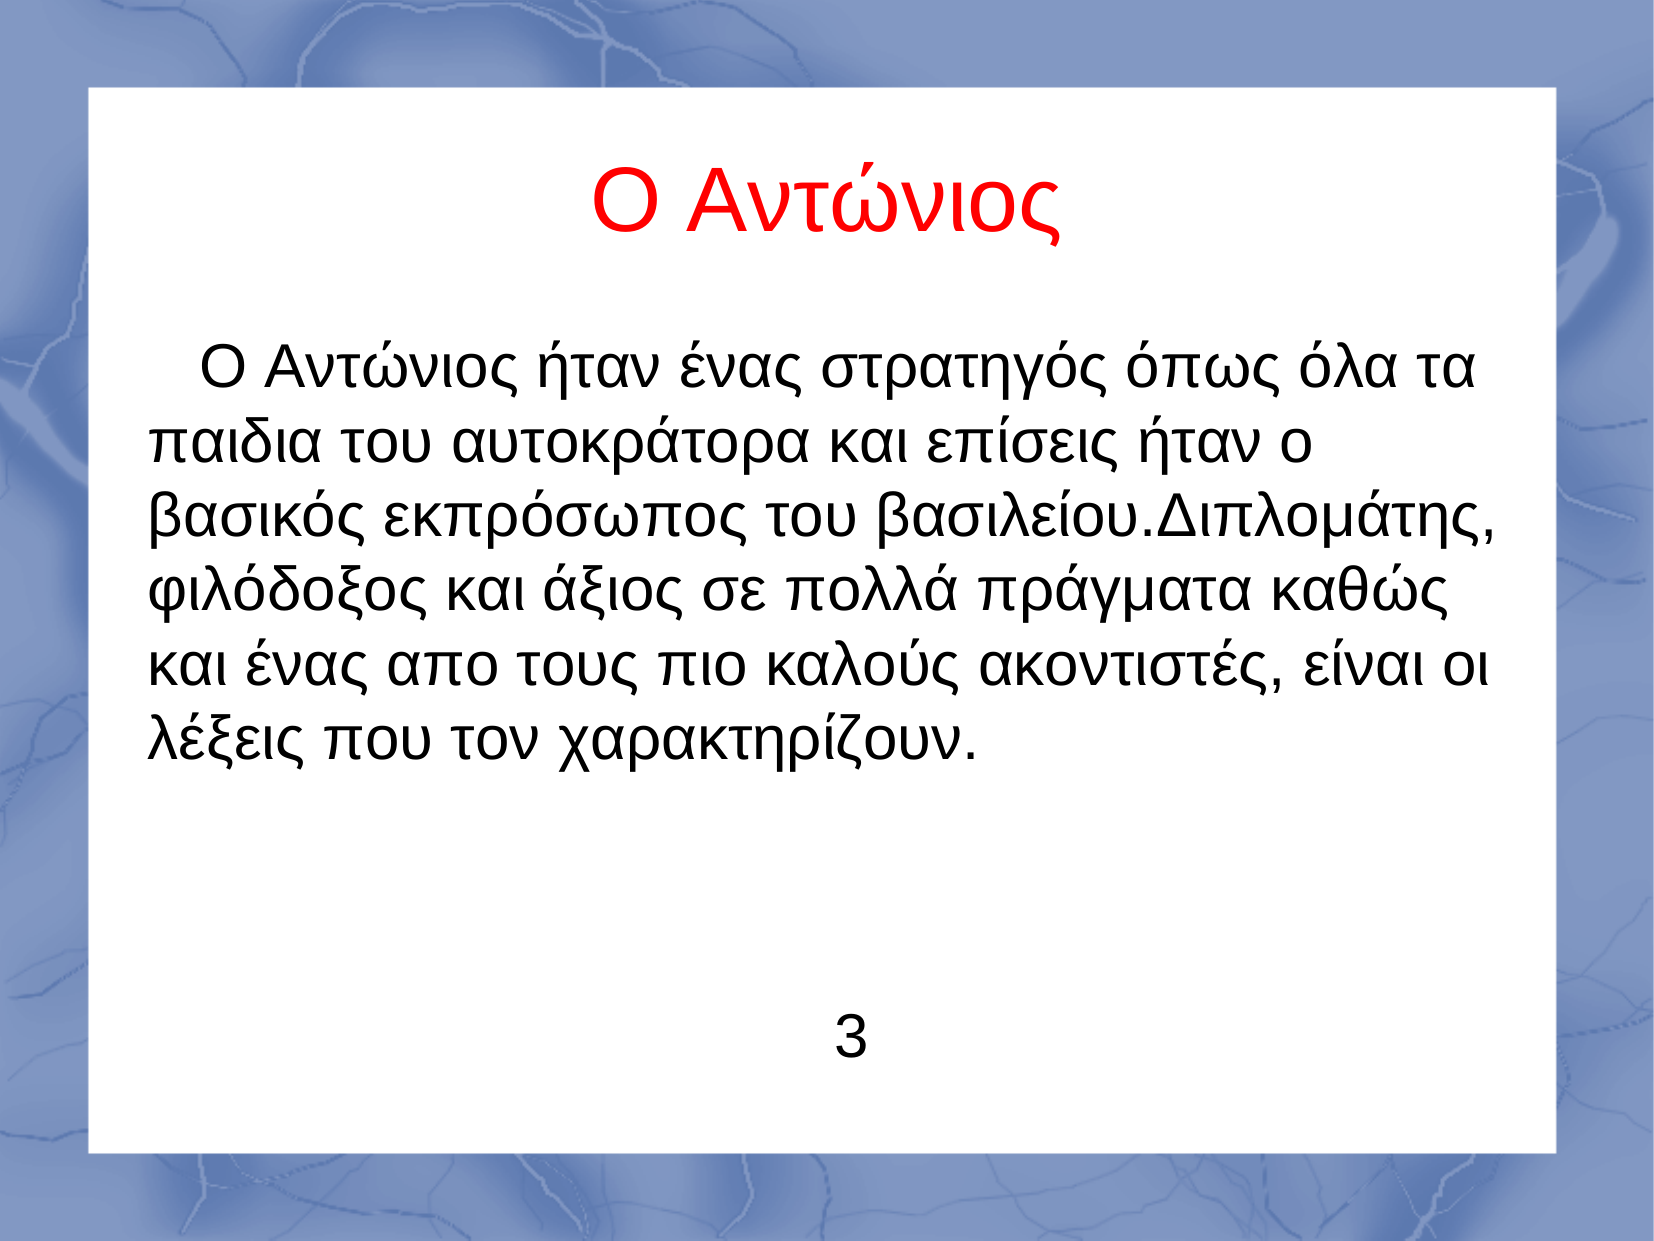

# Ο Αντώνιος
 Ο Αντώνιος ήταν ένας στρατηγός όπως όλα τα παιδια του αυτοκράτορα και επίσεις ήταν ο βασικός εκπρόσωπος του βασιλείου.Διπλομάτης, φιλόδοξος και άξιος σε πολλά πράγματα καθώς και ένας απο τους πιο καλούς ακοντιστές, είναι οι λέξεις που τον χαρακτηρίζουν. 3